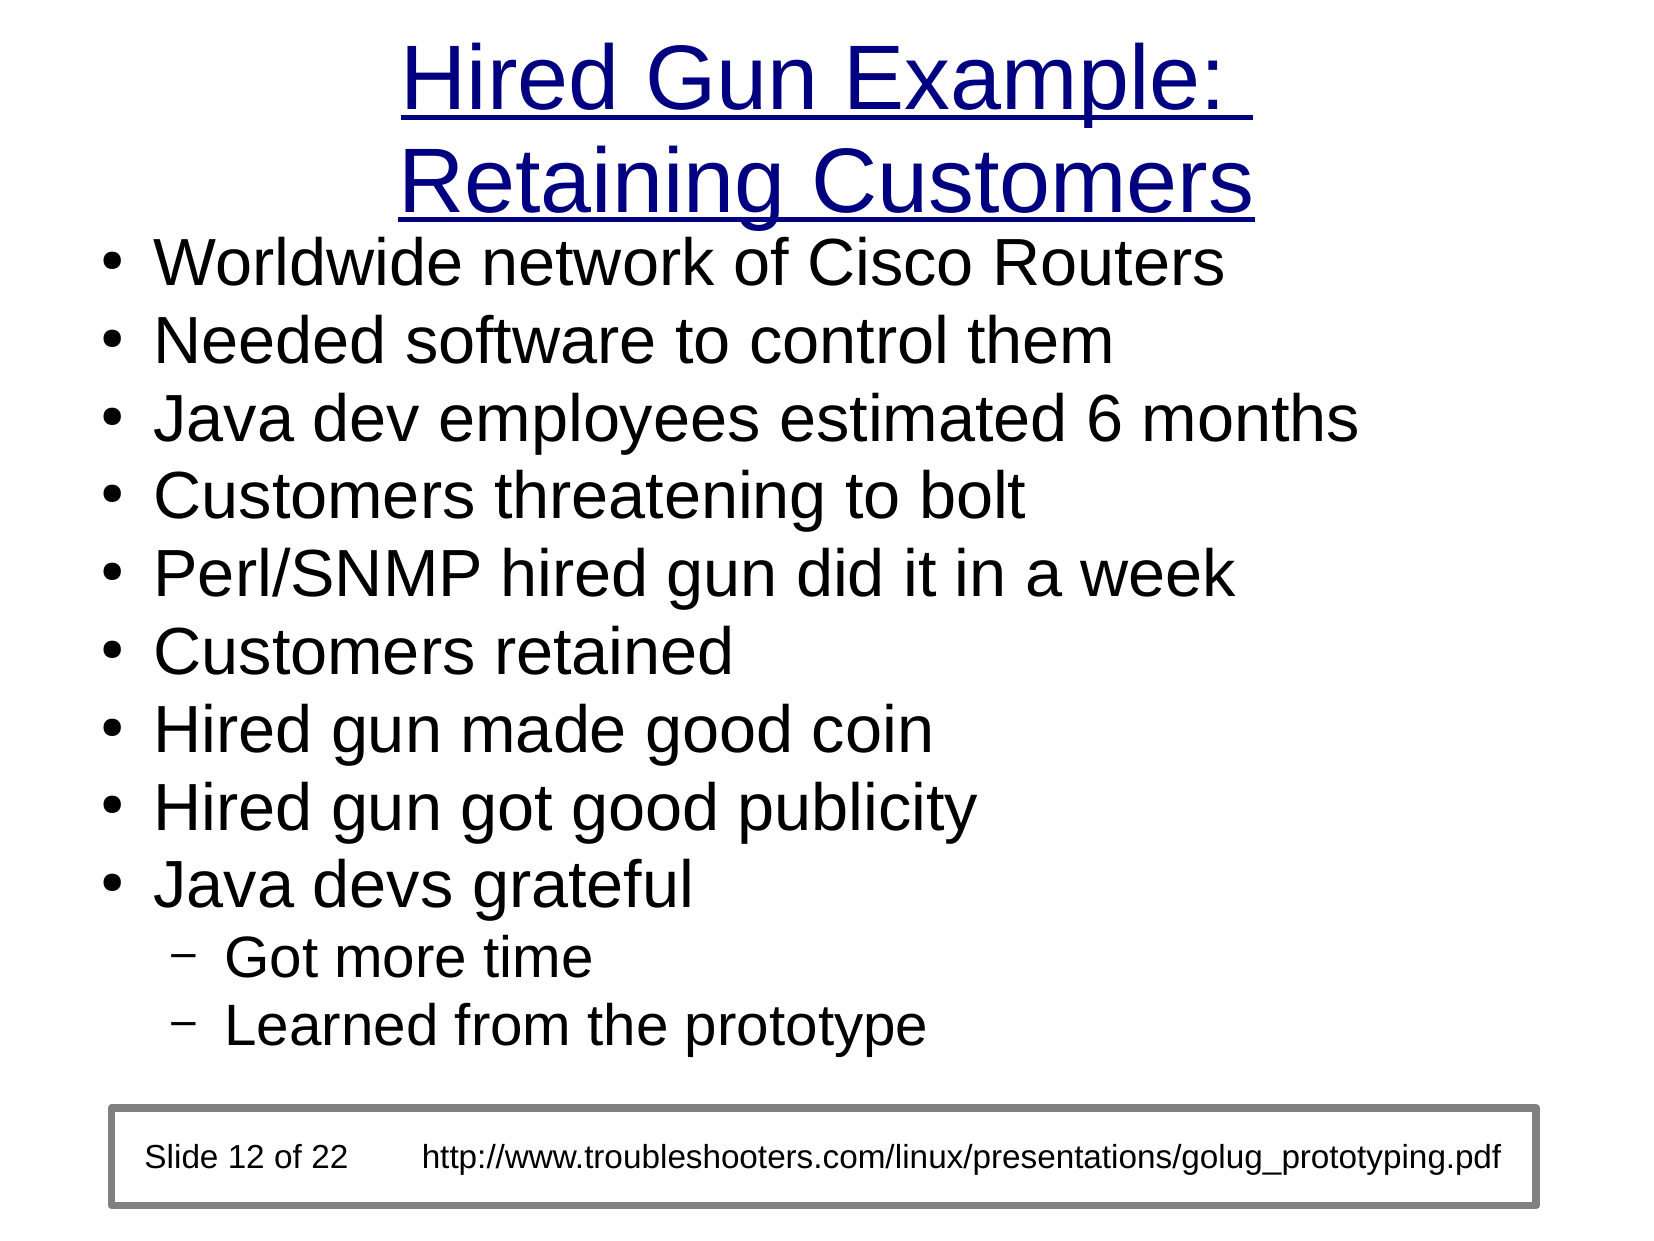

# Hired Gun Example: Retaining Customers
Worldwide network of Cisco Routers
Needed software to control them
Java dev employees estimated 6 months
Customers threatening to bolt
Perl/SNMP hired gun did it in a week
Customers retained
Hired gun made good coin
Hired gun got good publicity
Java devs grateful
Got more time
Learned from the prototype
Slide of 22 http://www.troubleshooters.com/linux/presentations/golug_prototyping.pdf